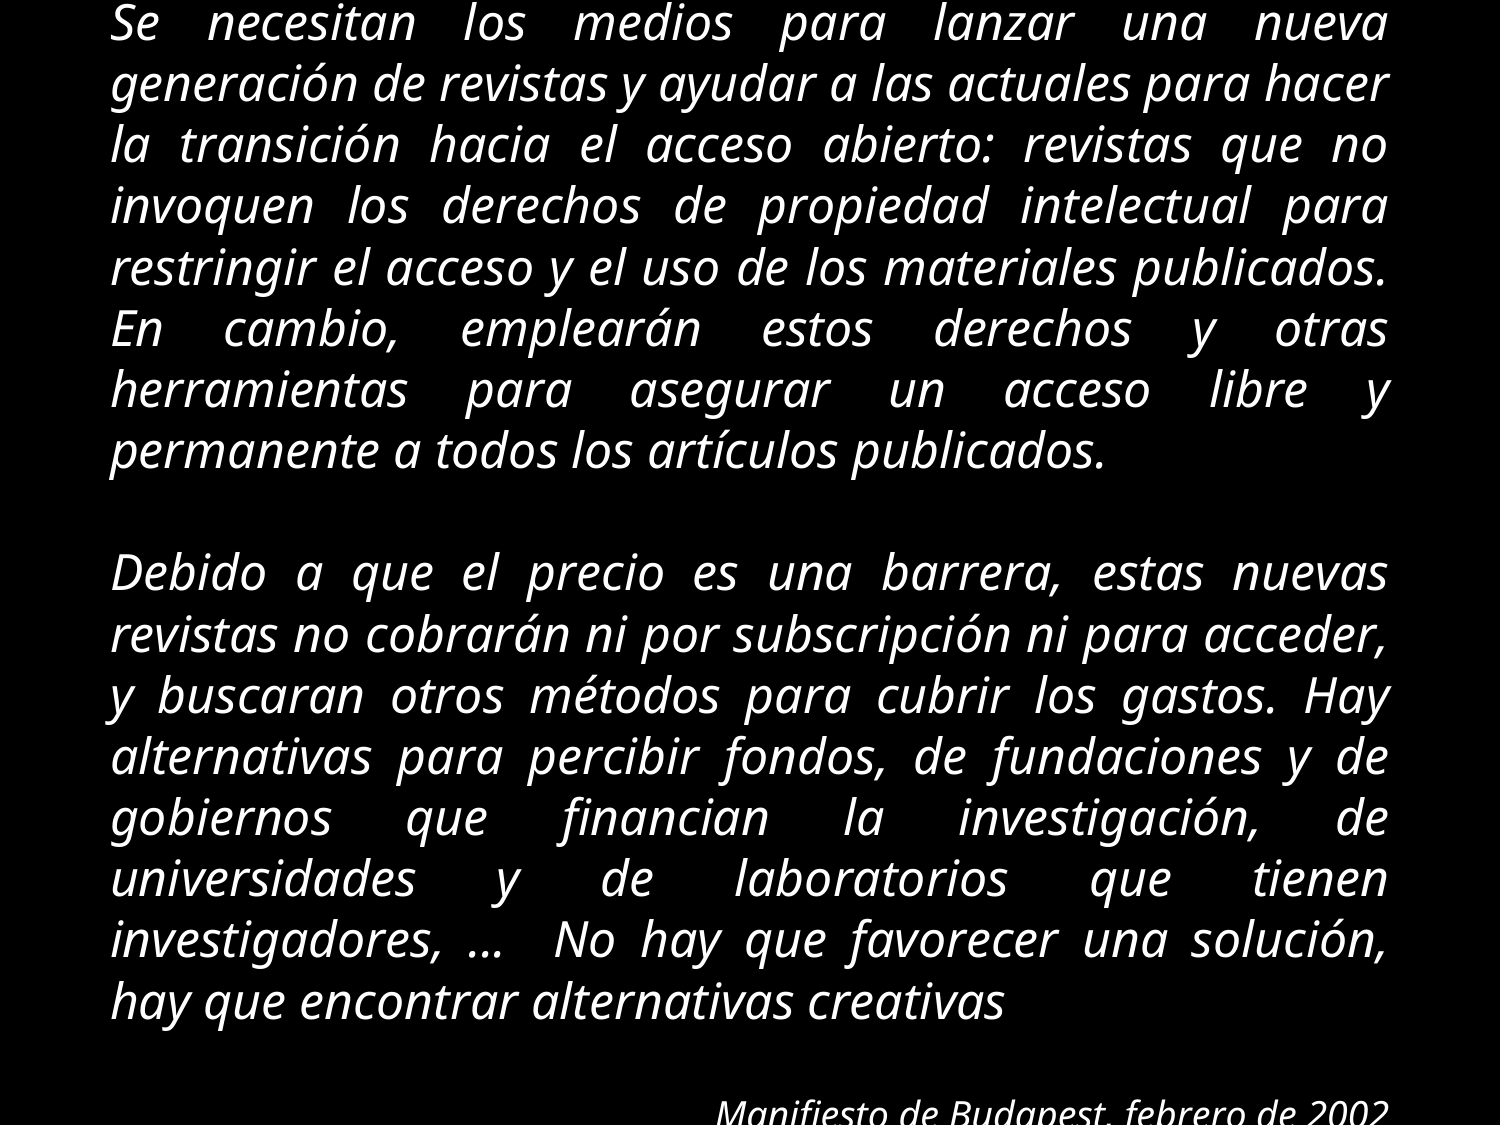

# Se necesitan los medios para lanzar una nueva generación de revistas y ayudar a las actuales para hacer la transición hacia el acceso abierto: revistas que no invoquen los derechos de propiedad intelectual para restringir el acceso y el uso de los materiales publicados. En cambio, emplearán estos derechos y otras herramientas para asegurar un acceso libre y permanente a todos los artículos publicados.
Debido a que el precio es una barrera, estas nuevas revistas no cobrarán ni por subscripción ni para acceder, y buscaran otros métodos para cubrir los gastos. Hay alternativas para percibir fondos, de fundaciones y de gobiernos que financian la investigación, de universidades y de laboratorios que tienen investigadores, ... No hay que favorecer una solución, hay que encontrar alternativas creativas
Manifiesto de Budapest, febrero de 2002